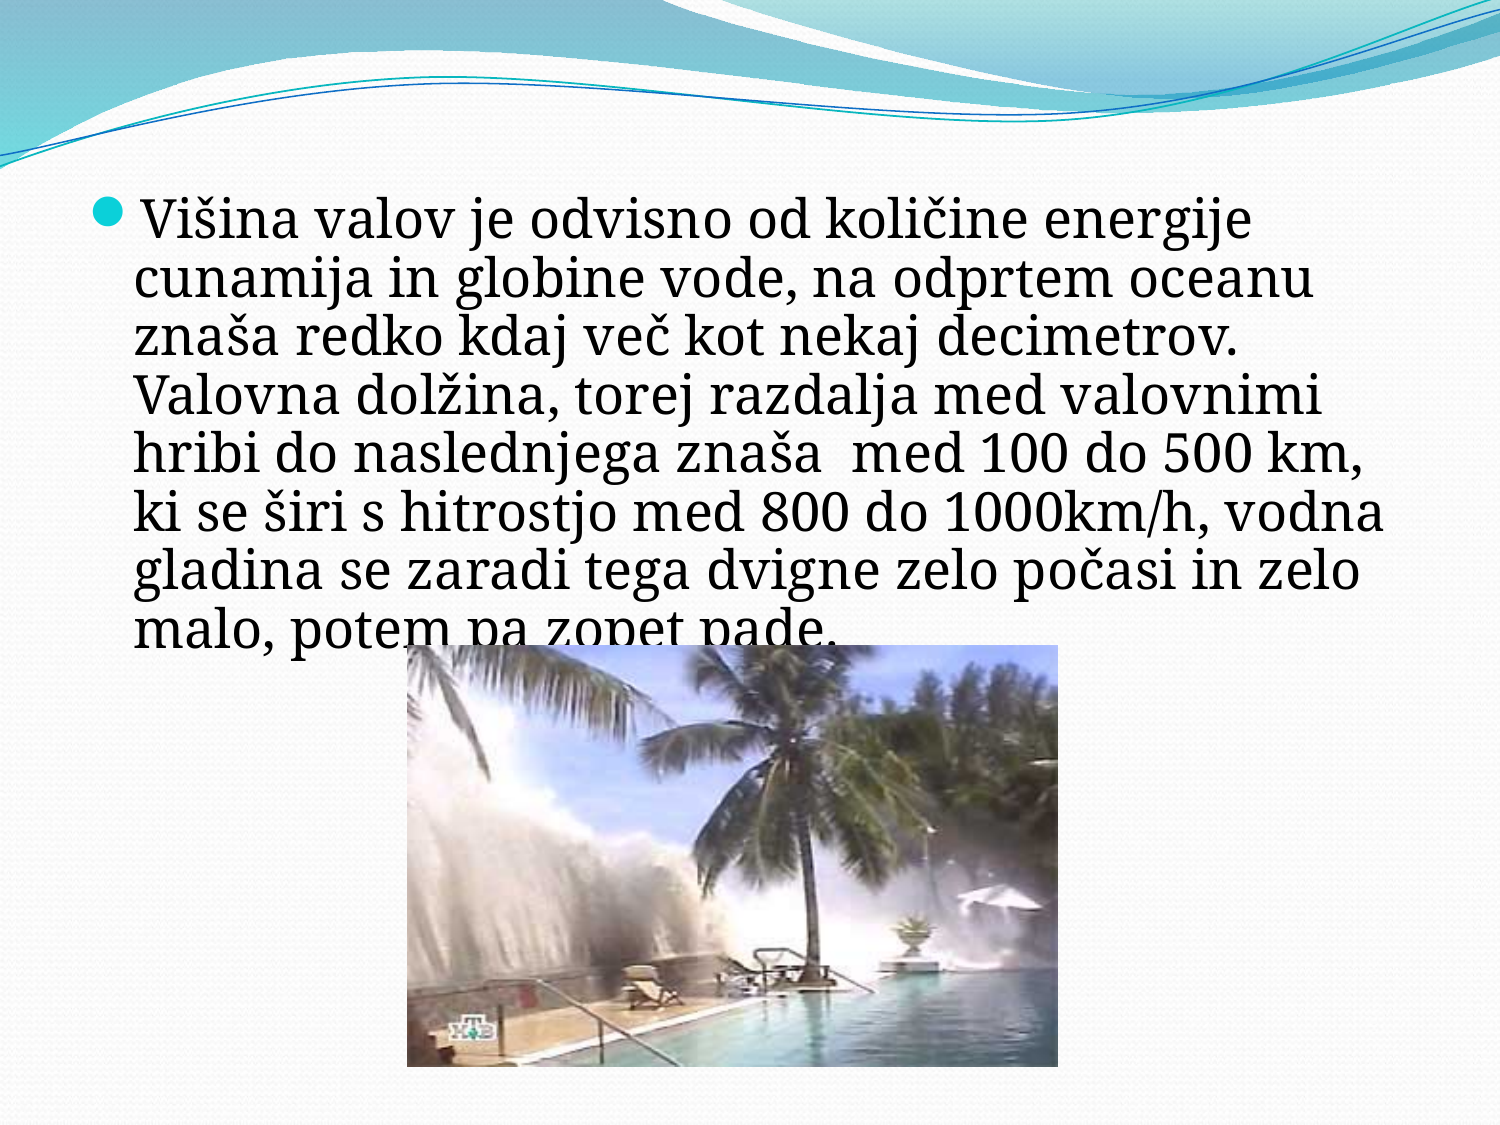

# Višina valov je odvisno od količine energije cunamija in globine vode, na odprtem oceanu znaša redko kdaj več kot nekaj decimetrov. Valovna dolžina, torej razdalja med valovnimi hribi do naslednjega znaša med 100 do 500 km, ki se širi s hitrostjo med 800 do 1000km/h, vodna gladina se zaradi tega dvigne zelo počasi in zelo malo, potem pa zopet pade.